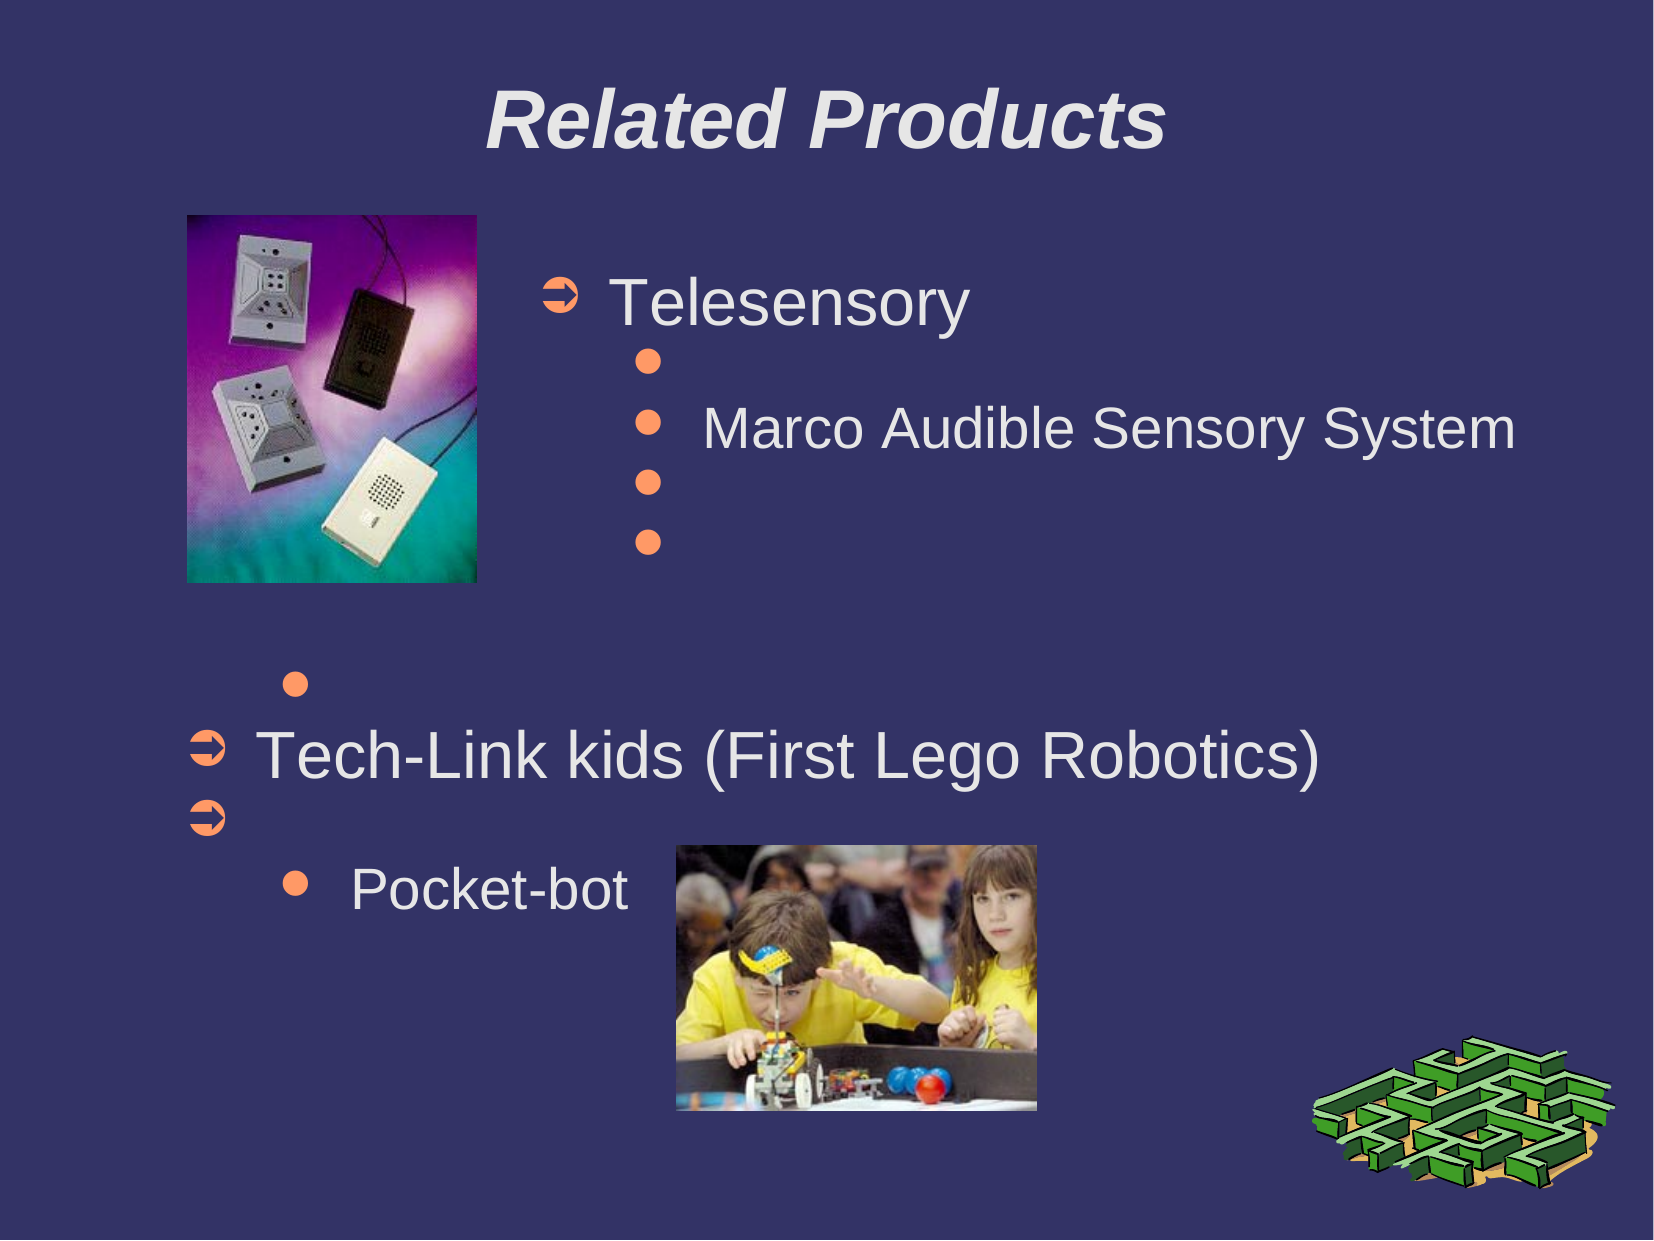

# Related Products
Telesensory
Marco Audible Sensory System
Tech-Link kids (First Lego Robotics)
Pocket-bot